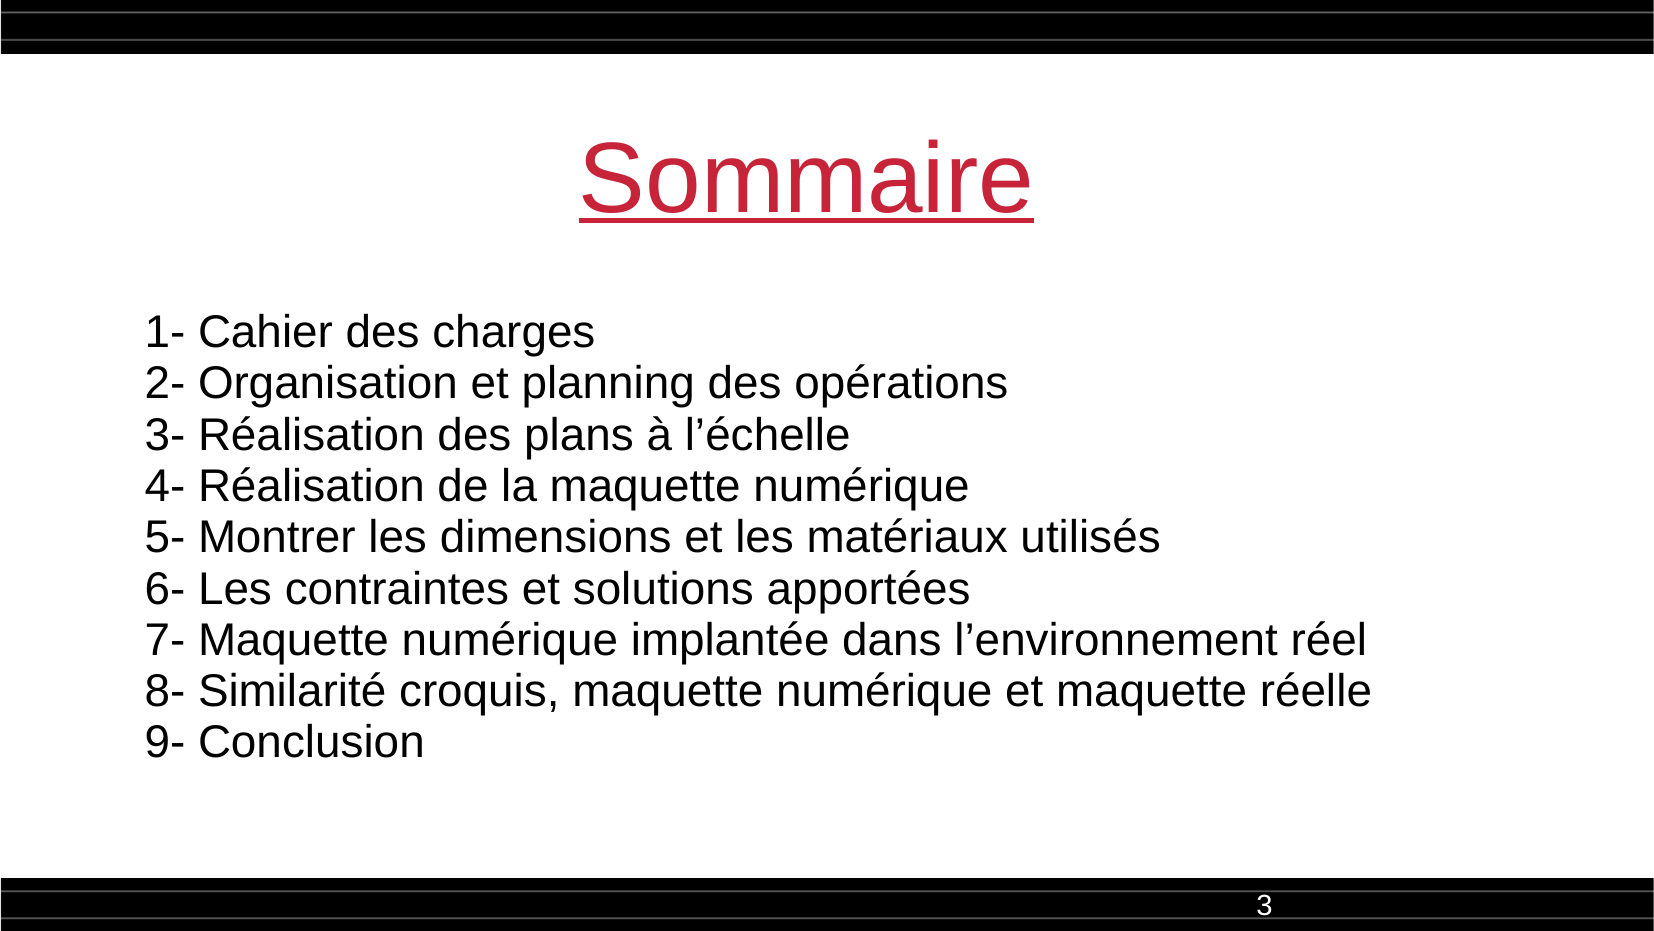

# Sommaire
1- Cahier des charges
2- Organisation et planning des opérations
3- Réalisation des plans à l’échelle
4- Réalisation de la maquette numérique
5- Montrer les dimensions et les matériaux utilisés
6- Les contraintes et solutions apportées
7- Maquette numérique implantée dans l’environnement réel
8- Similarité croquis, maquette numérique et maquette réelle
9- Conclusion